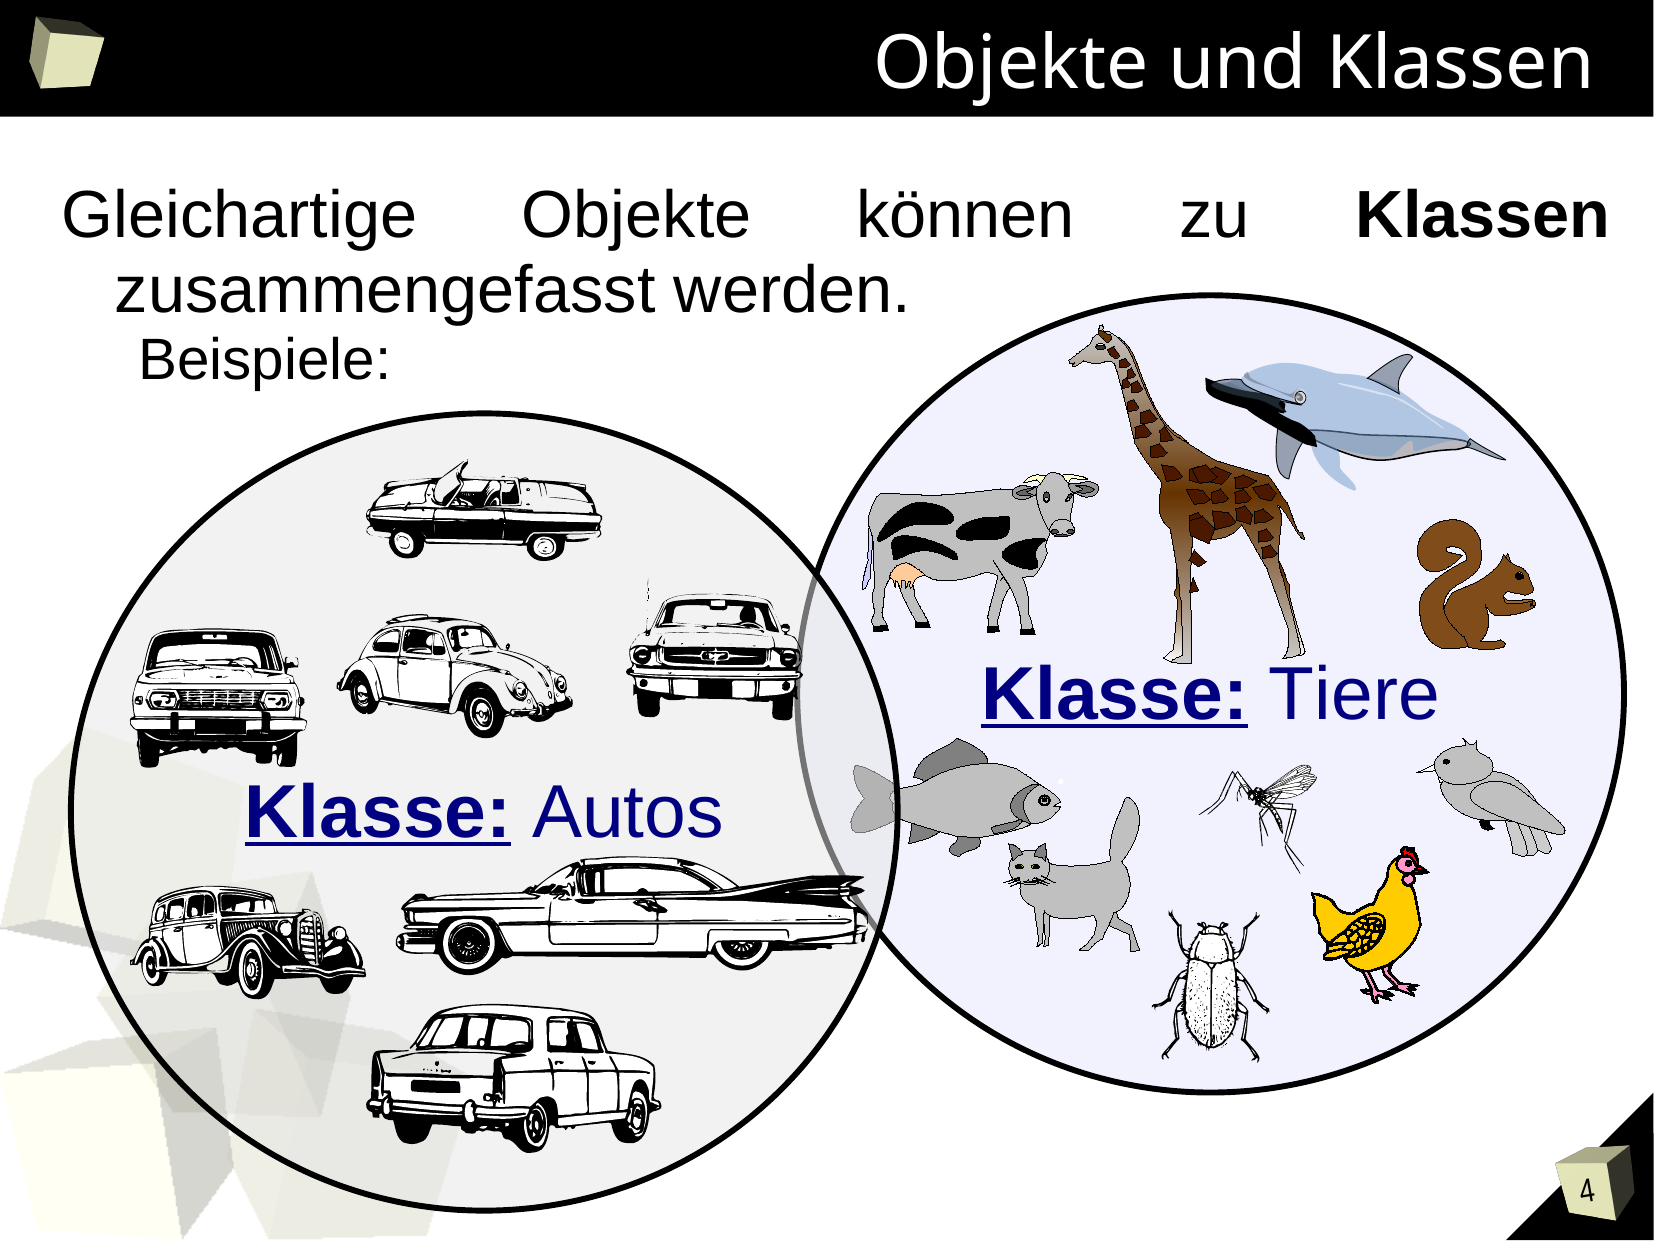

# Objekte und Klassen
Gleichartige Objekte können zu Klassen zusammengefasst werden.
Beispiele:
Klasse: Tiere
Klasse: Autos